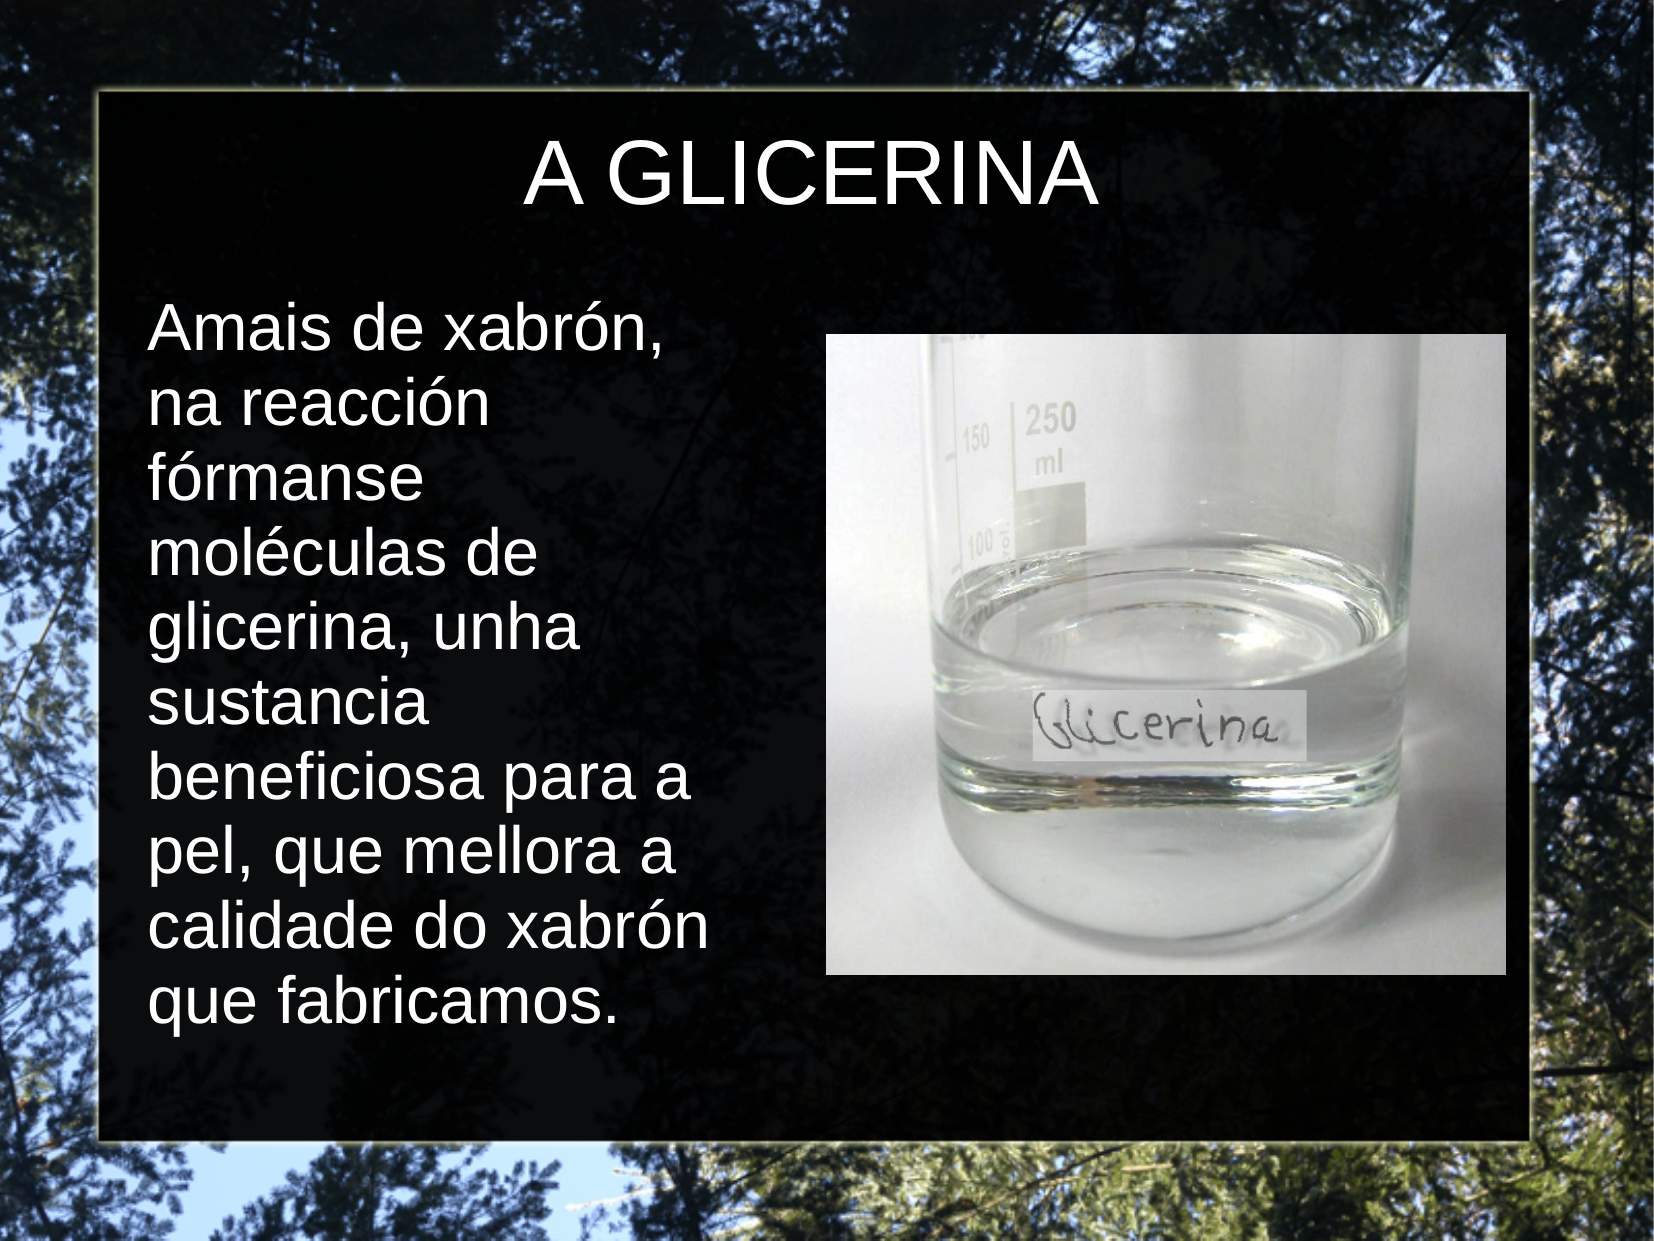

# A GLICERINA
Amais de xabrón, na reacción fórmanse moléculas de glicerina, unha sustancia beneficiosa para a pel, que mellora a calidade do xabrón que fabricamos.